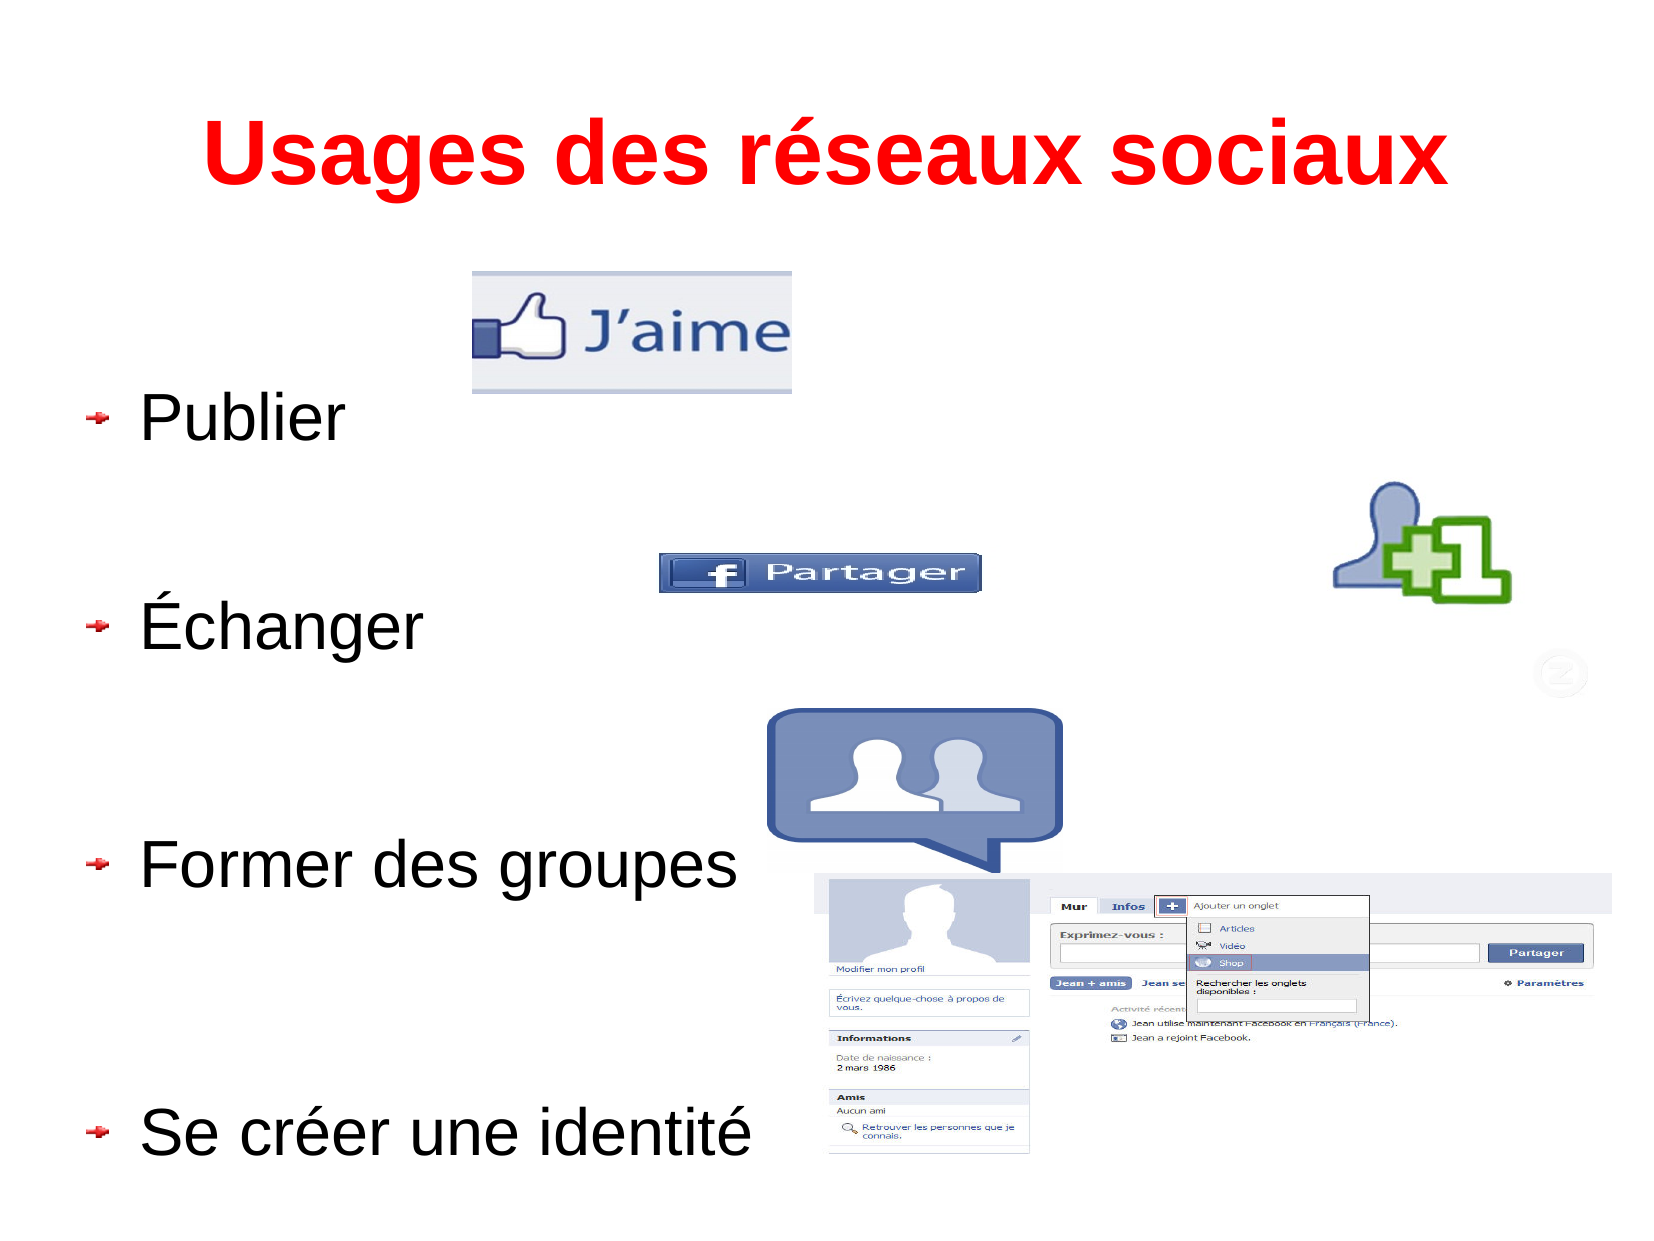

# Usages des réseaux sociaux
Publier
Échanger
Former des groupes
Se créer une identité